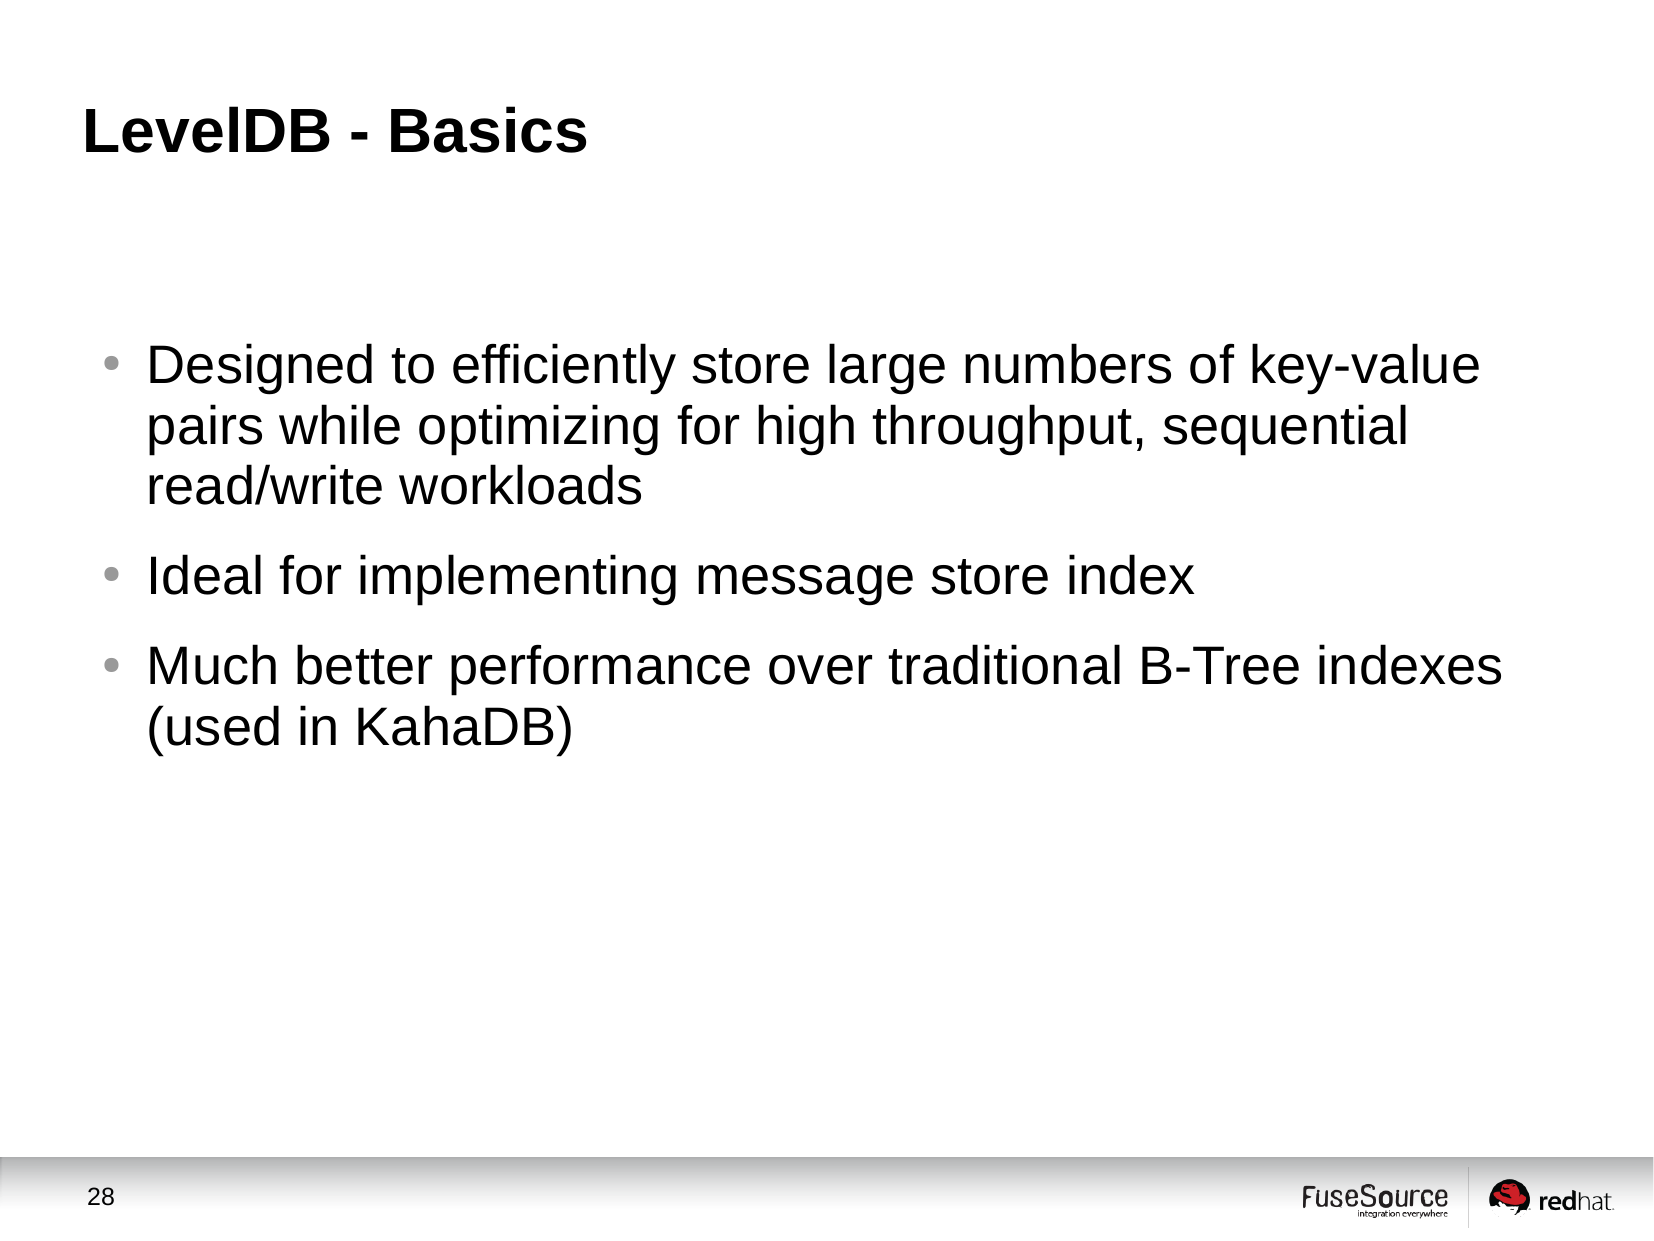

# LevelDB - Basics
Designed to efficiently store large numbers of key-value pairs while optimizing for high throughput, sequential read/write workloads
Ideal for implementing message store index
Much better performance over traditional B-Tree indexes (used in KahaDB)